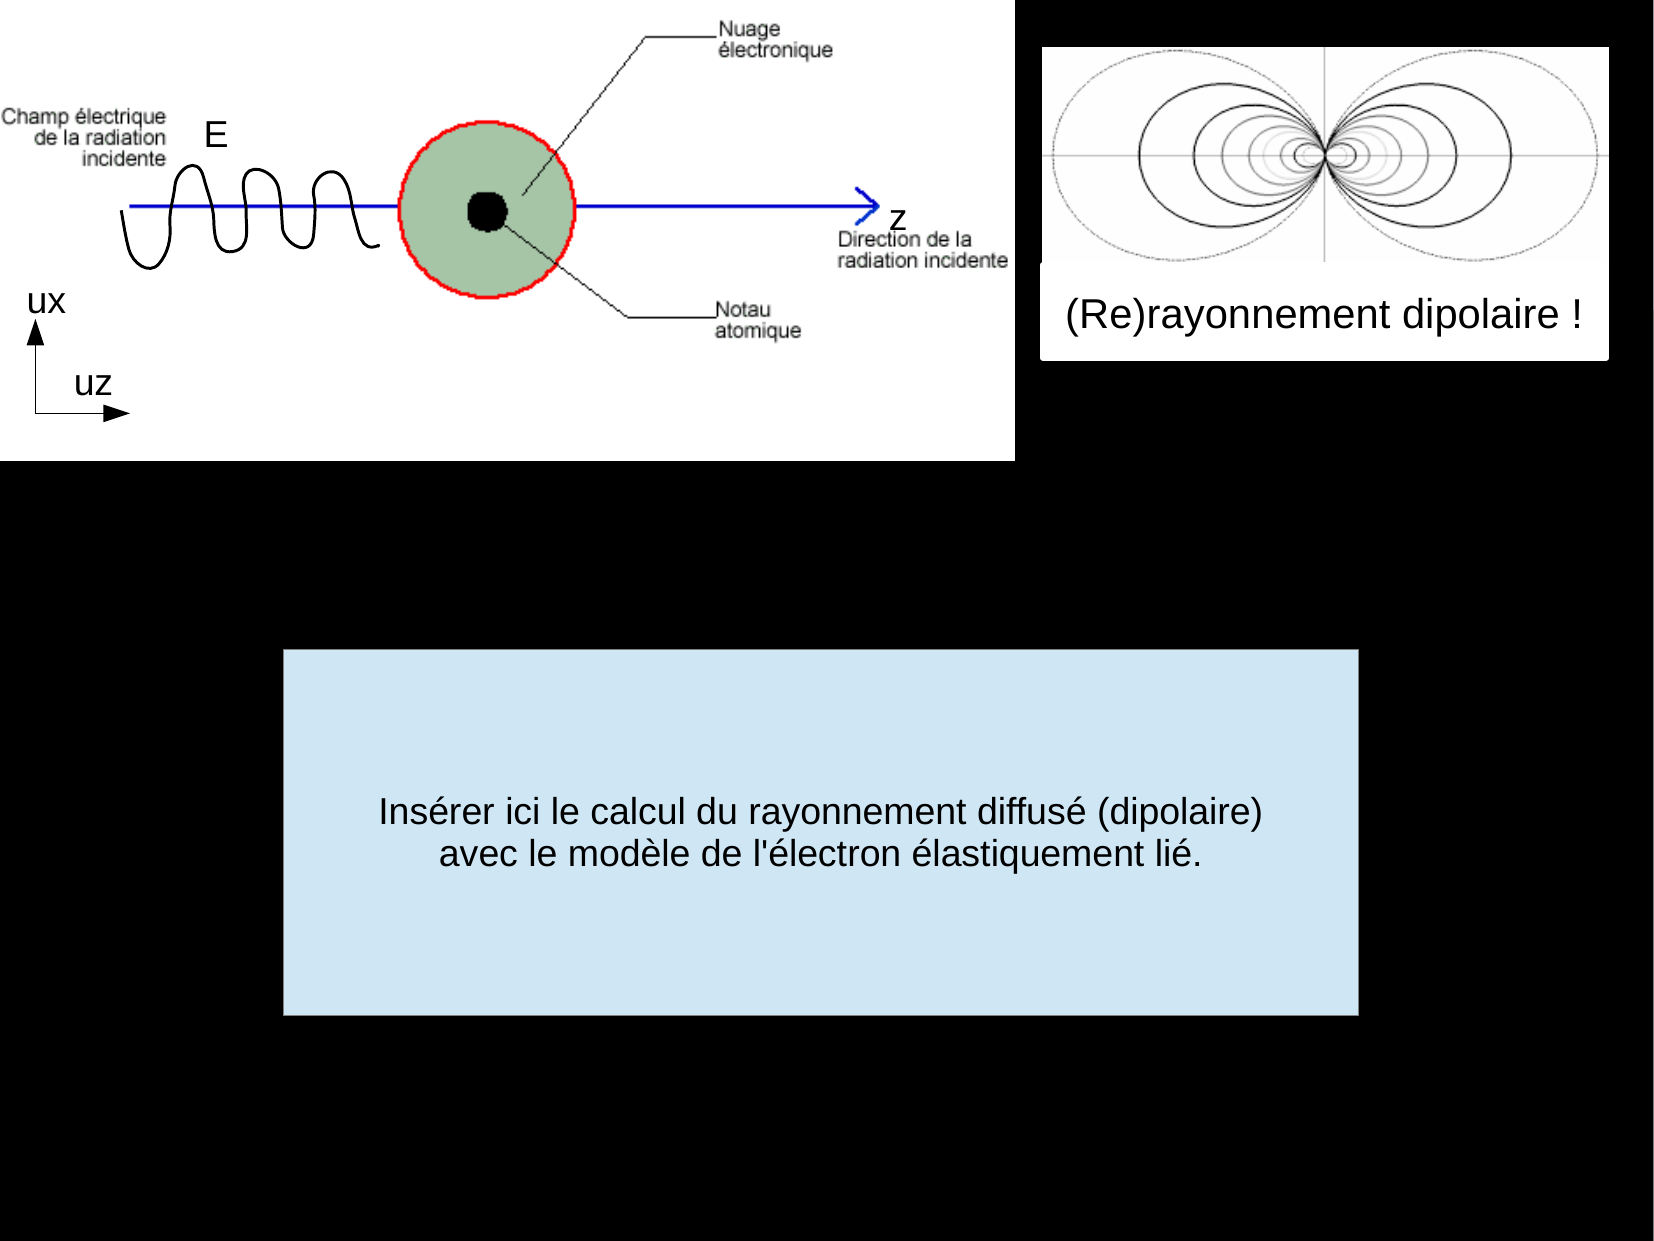

E
z
ux
(Re)rayonnement dipolaire !
uz
Insérer ici le calcul du rayonnement diffusé (dipolaire)
avec le modèle de l'électron élastiquement lié.